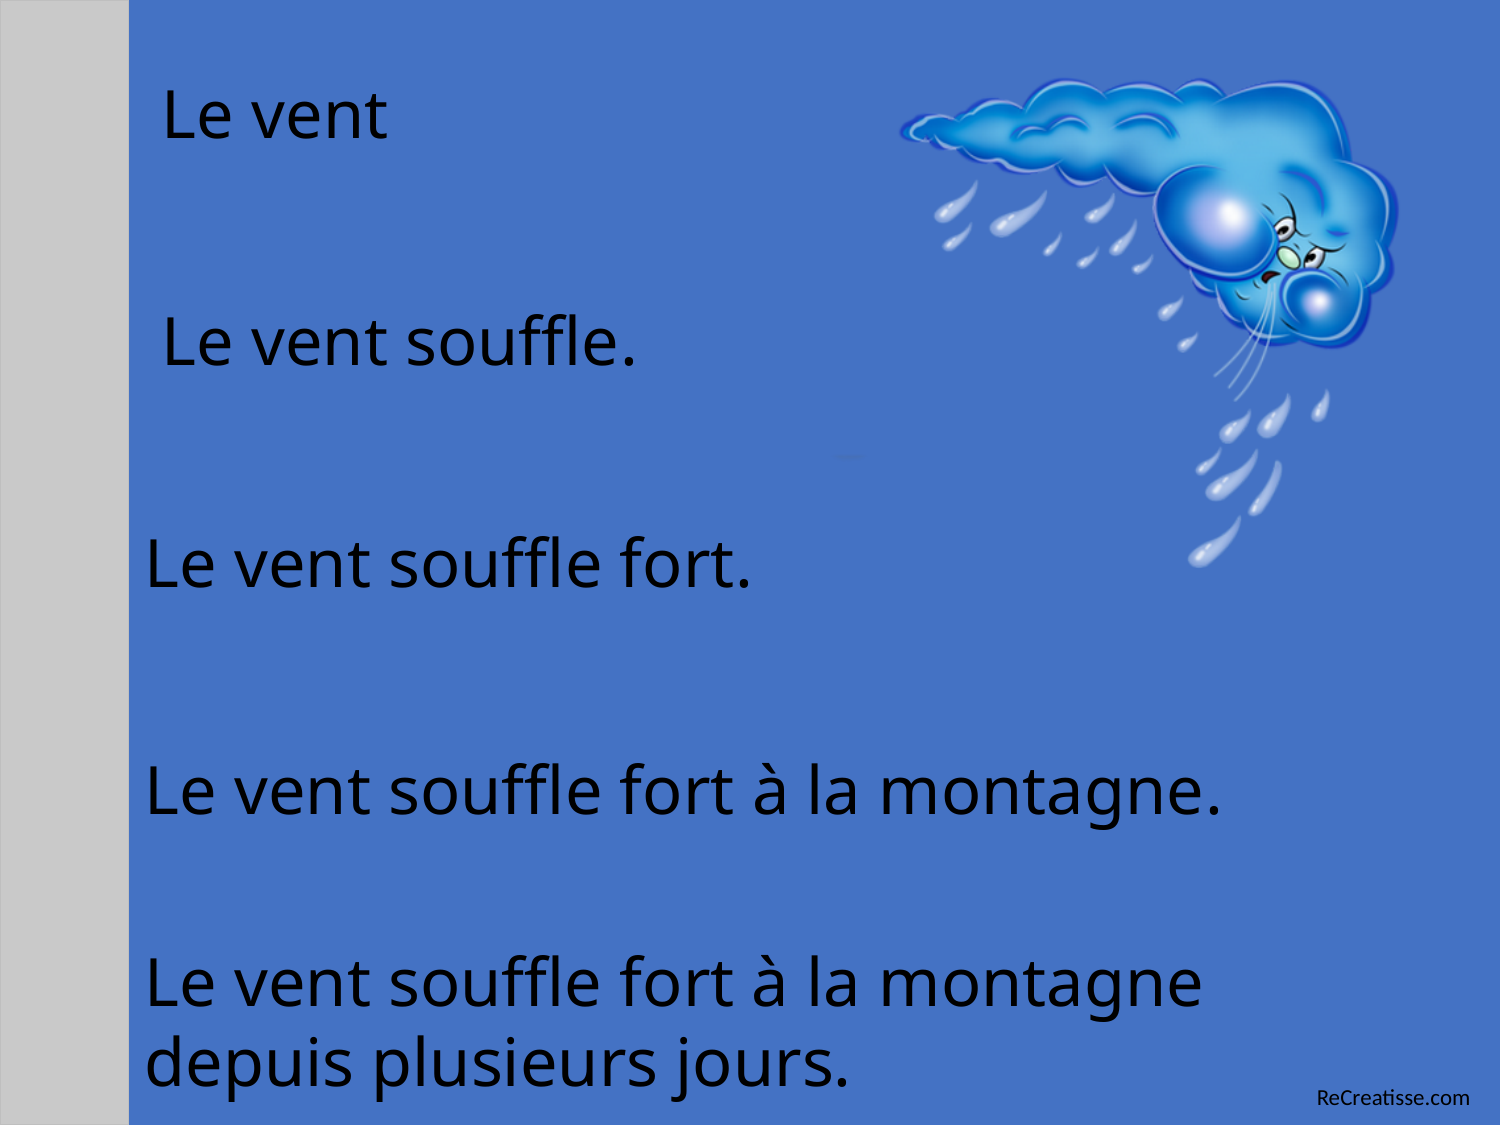

| |
| --- |
| |
| |
| |
| |
Le vent
Le vent souffle.
Le vent souffle fort.
Le vent souffle fort à la montagne.
Le vent souffle fort à la montagne
depuis plusieurs jours.
ReCreatisse.com